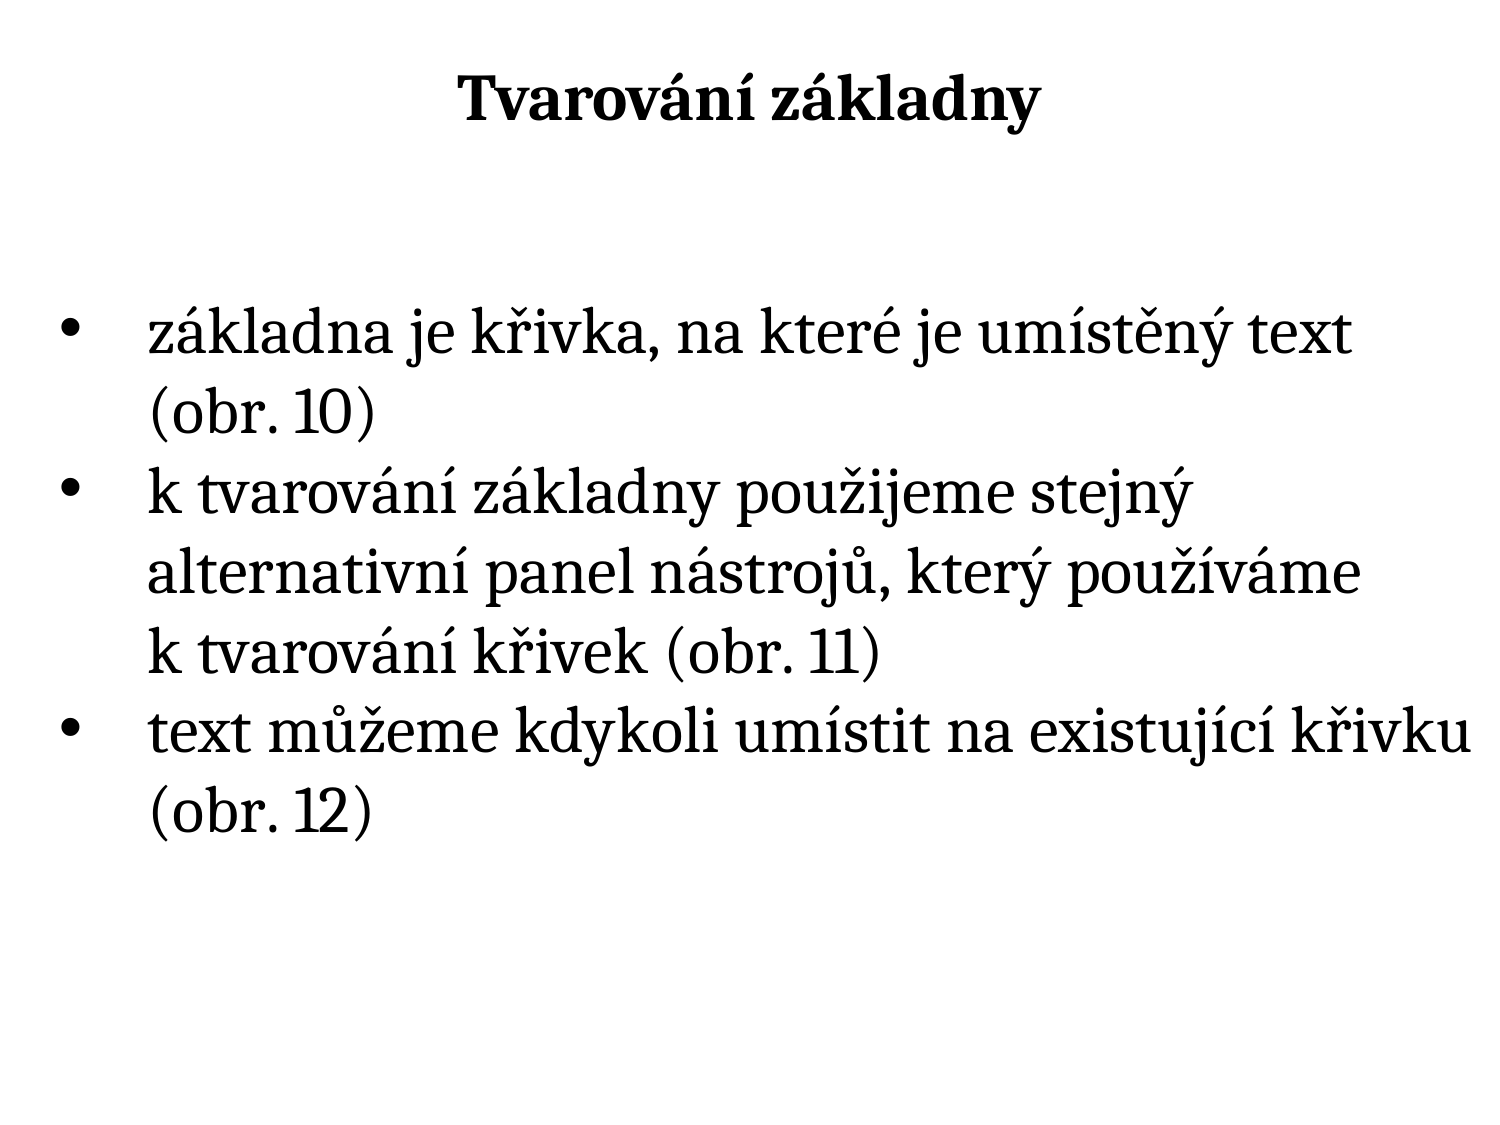

# Tvarování základny
základna je křivka, na které je umístěný text (obr. 10)
k tvarování základny použijeme stejný alternativní panel nástrojů, který používáme
	k tvarování křivek (obr. 11)
text můžeme kdykoli umístit na existující křivku (obr. 12)